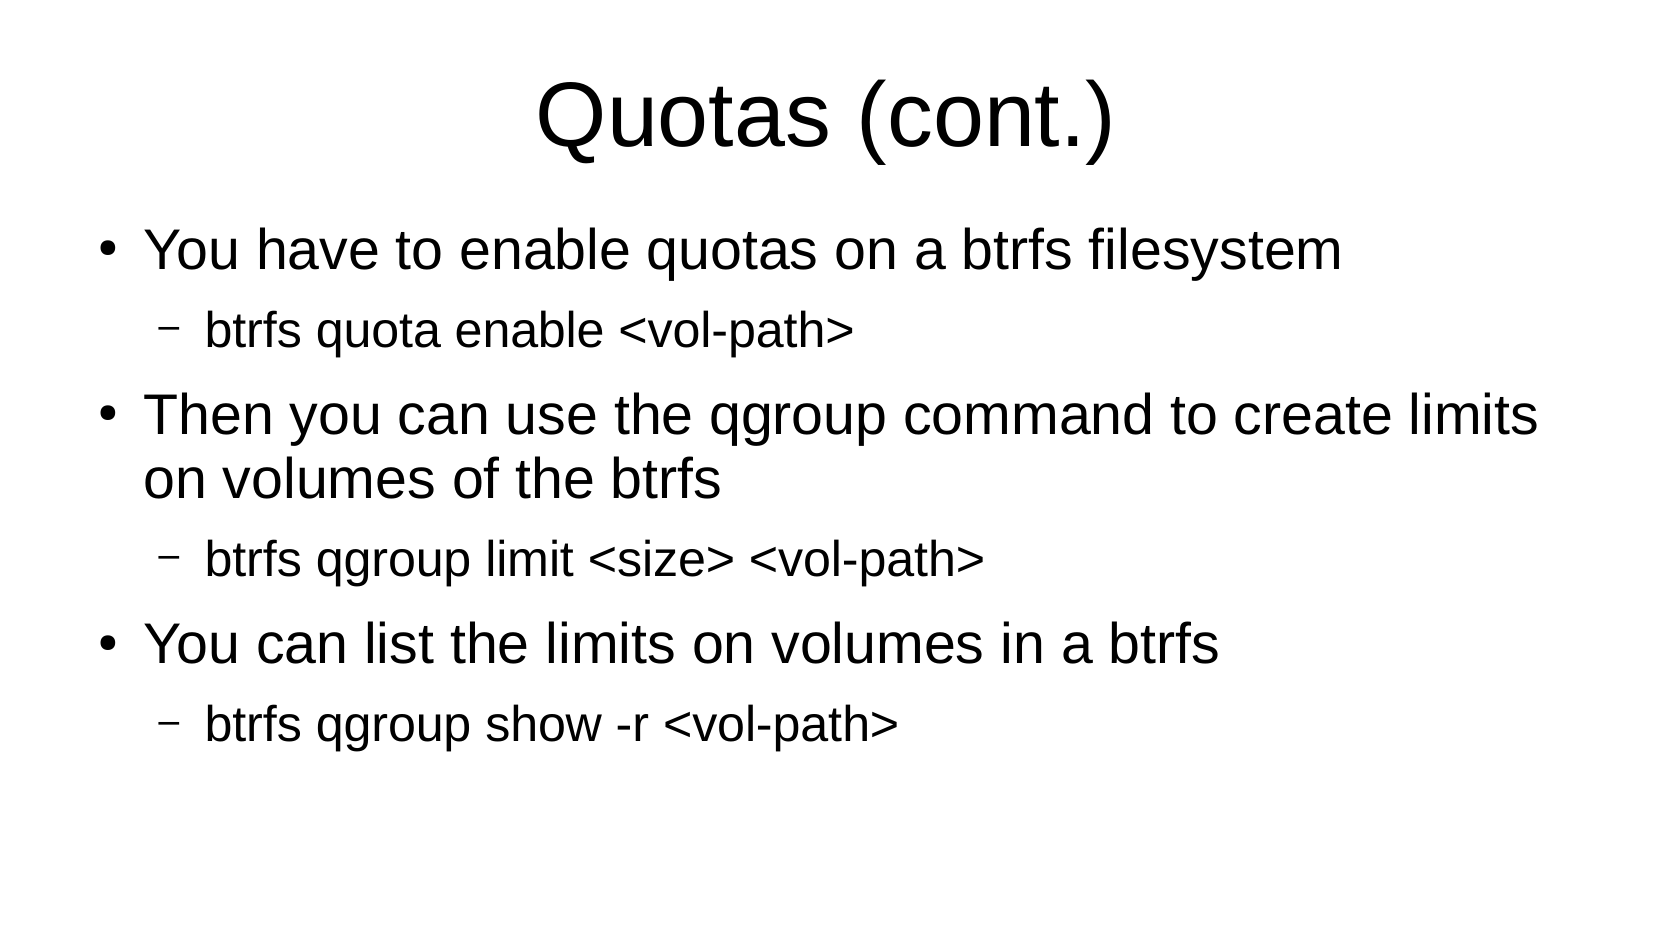

# Quotas (cont.)
You have to enable quotas on a btrfs filesystem
btrfs quota enable <vol-path>
Then you can use the qgroup command to create limits on volumes of the btrfs
btrfs qgroup limit <size> <vol-path>
You can list the limits on volumes in a btrfs
btrfs qgroup show -r <vol-path>